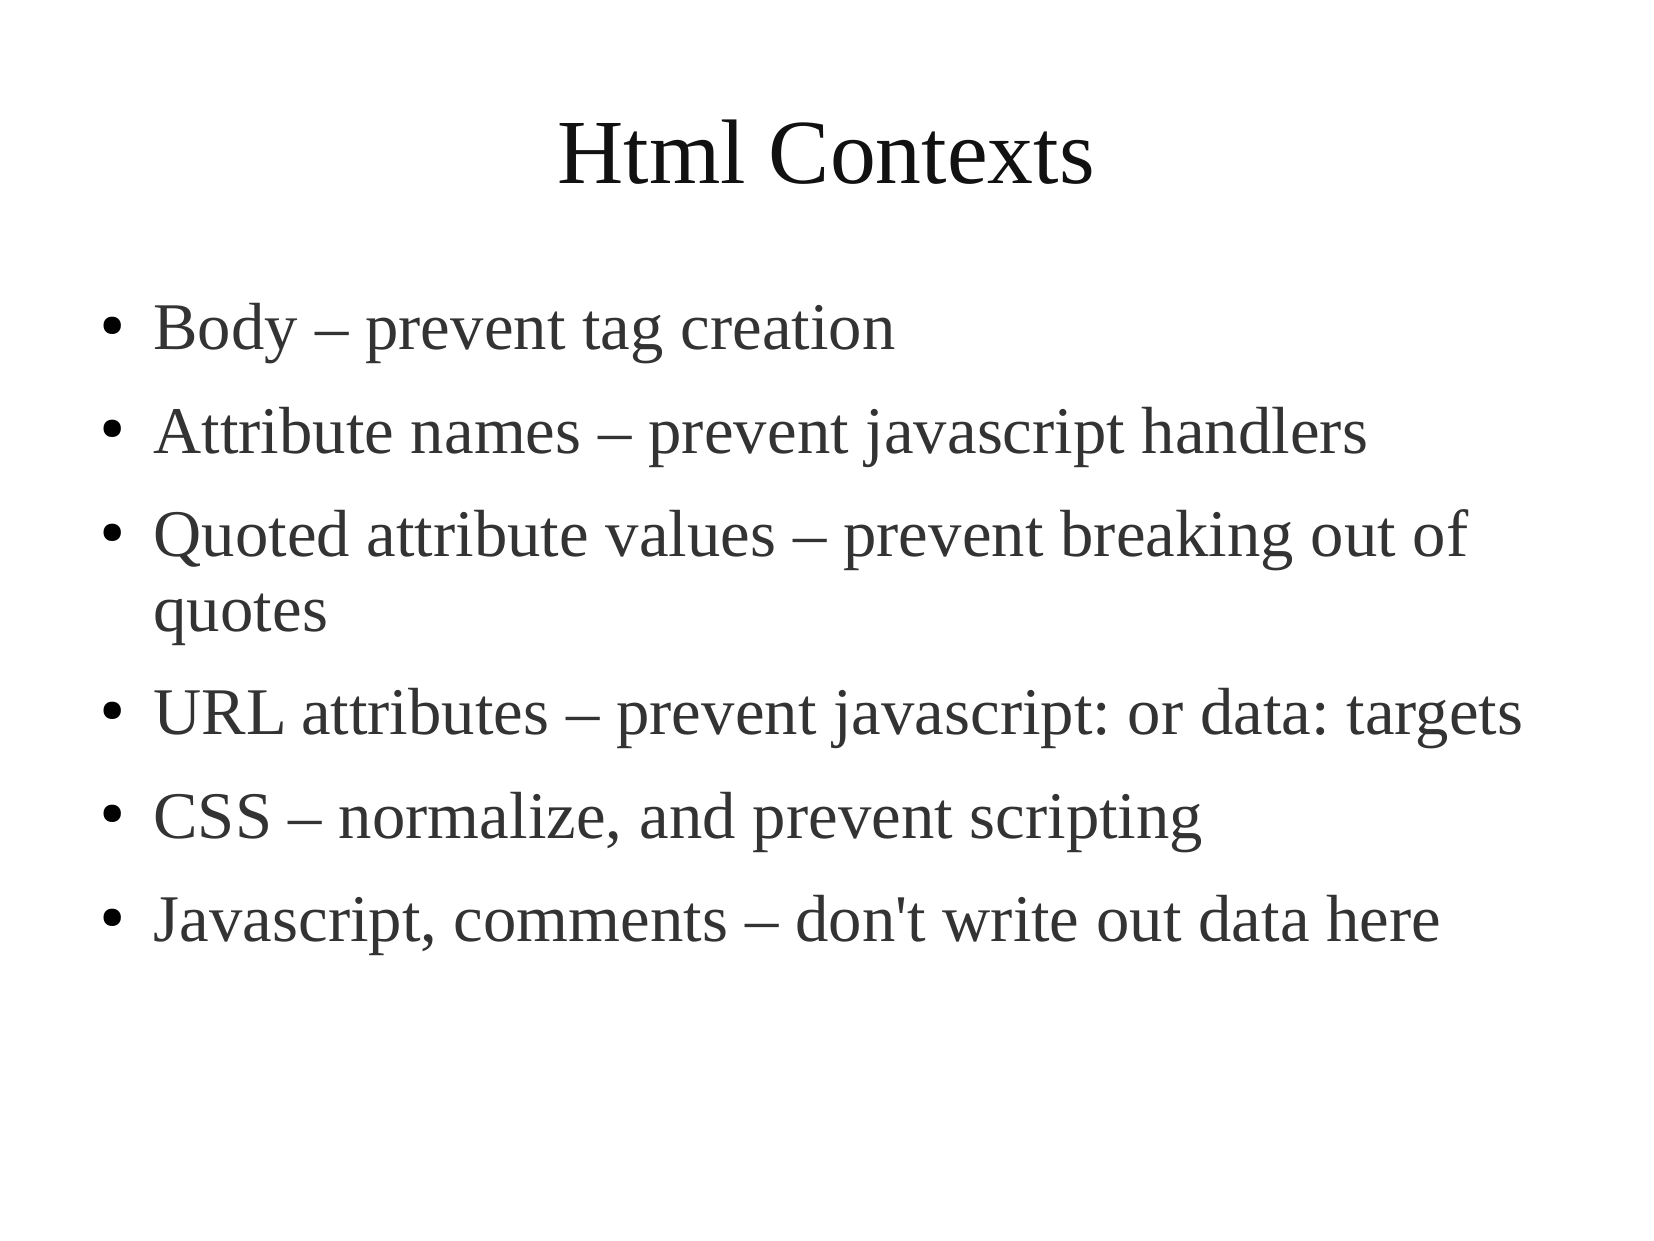

# Html Contexts
Body – prevent tag creation
Attribute names – prevent javascript handlers
Quoted attribute values – prevent breaking out of quotes
URL attributes – prevent javascript: or data: targets
CSS – normalize, and prevent scripting
Javascript, comments – don't write out data here